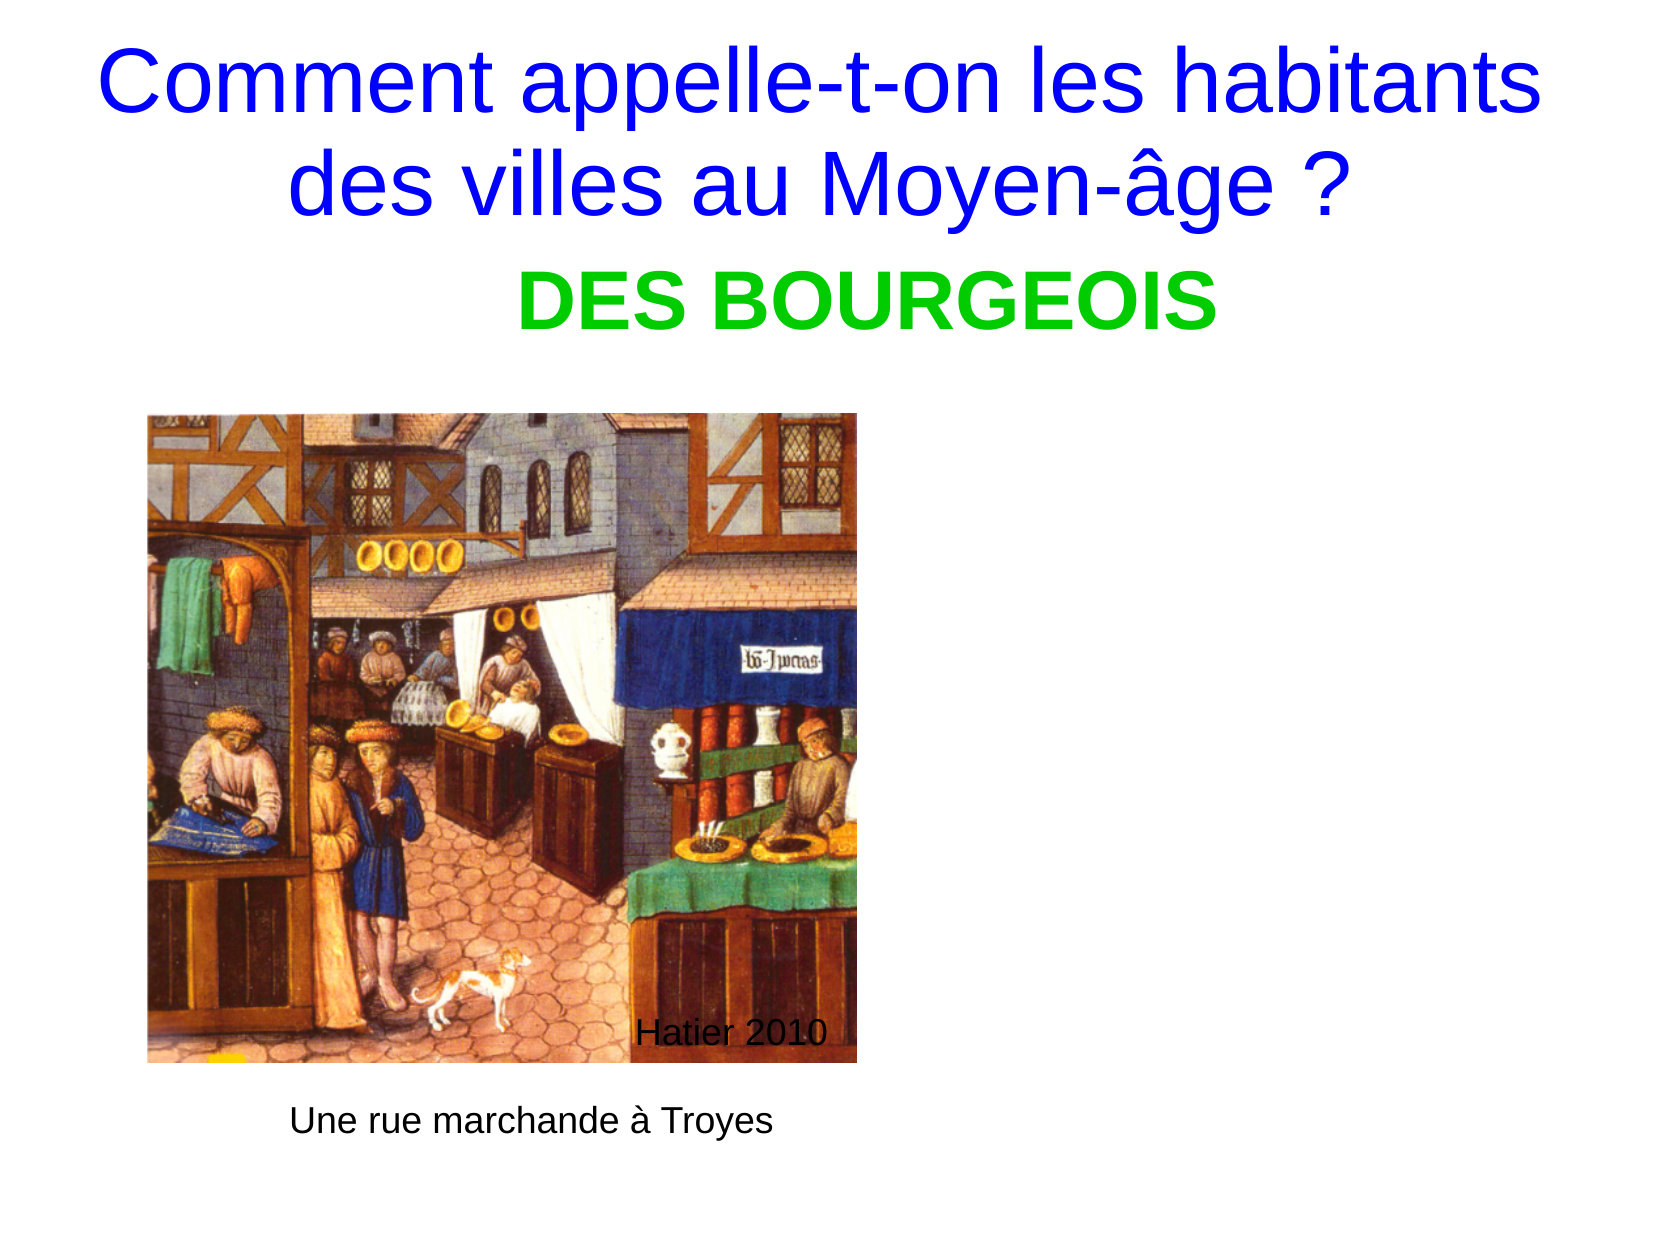

# Comment appelle-t-on les habitants des villes au Moyen-âge ?
DES BOURGEOIS
Hatier 2010
Une rue marchande à Troyes